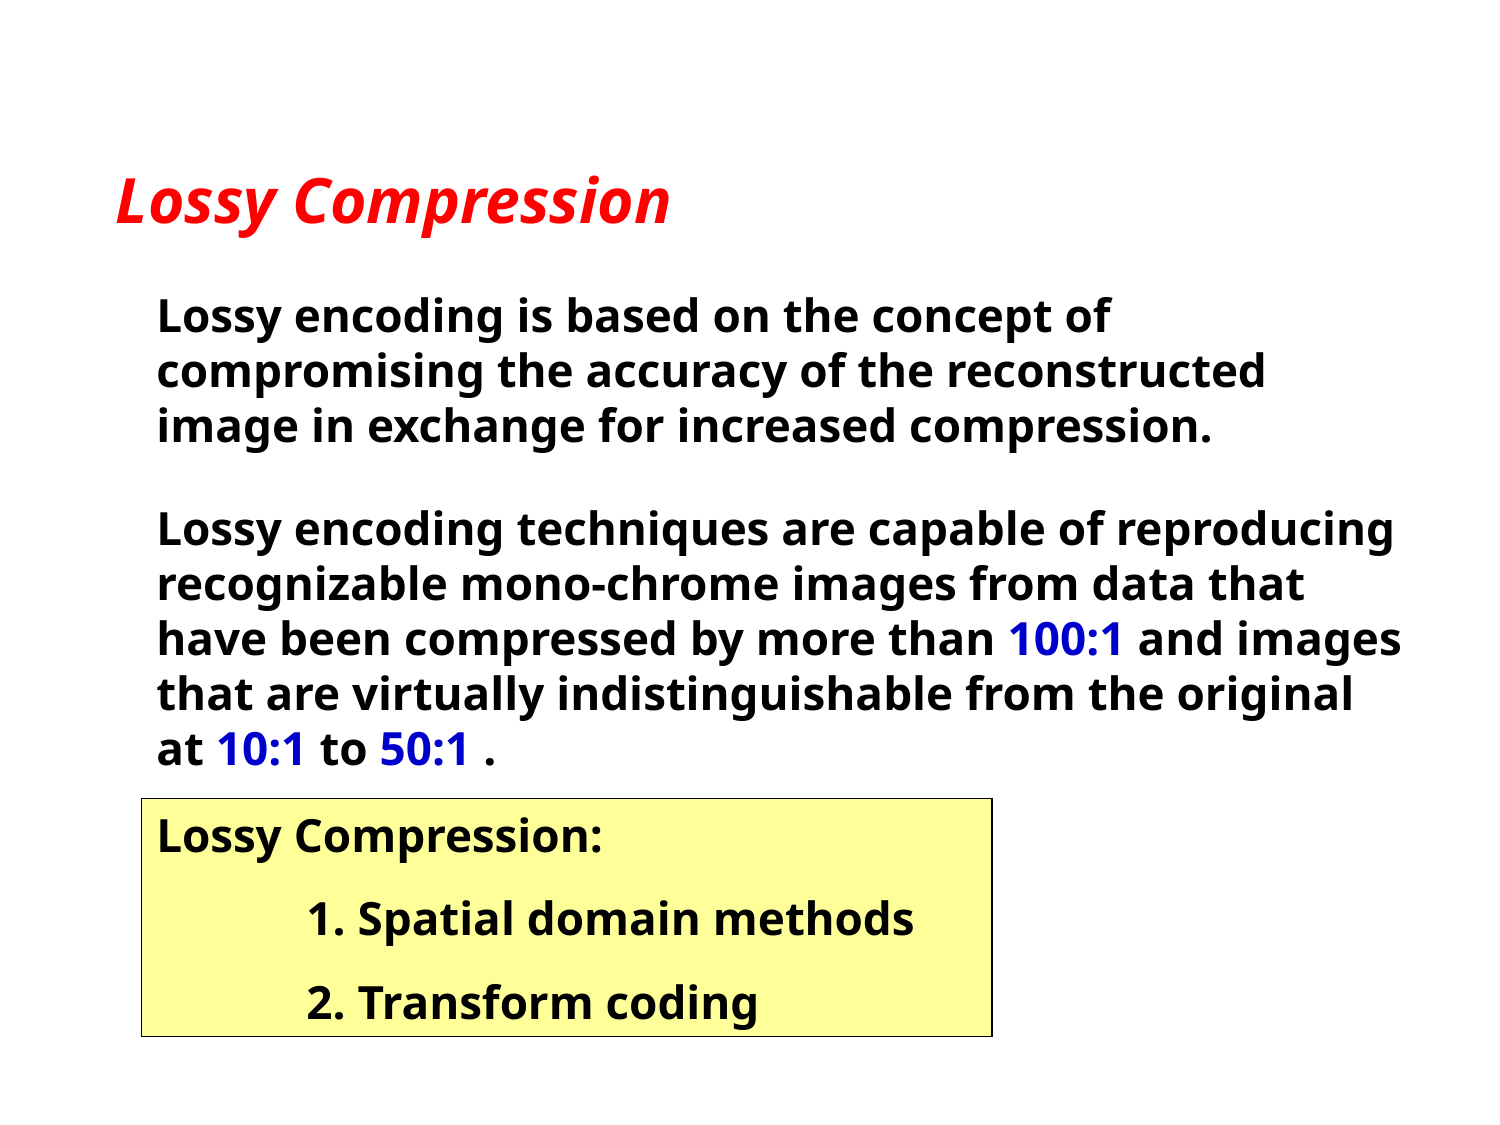

Lossy Compression
Lossy encoding is based on the concept of compromising the accuracy of the reconstructed image in exchange for increased compression.
Lossy encoding techniques are capable of reproducing recognizable mono-chrome images from data that have been compressed by more than 100:1 and images that are virtually indistinguishable from the original at 10:1 to 50:1 .
Lossy Compression:
	1. Spatial domain methods
	2. Transform coding